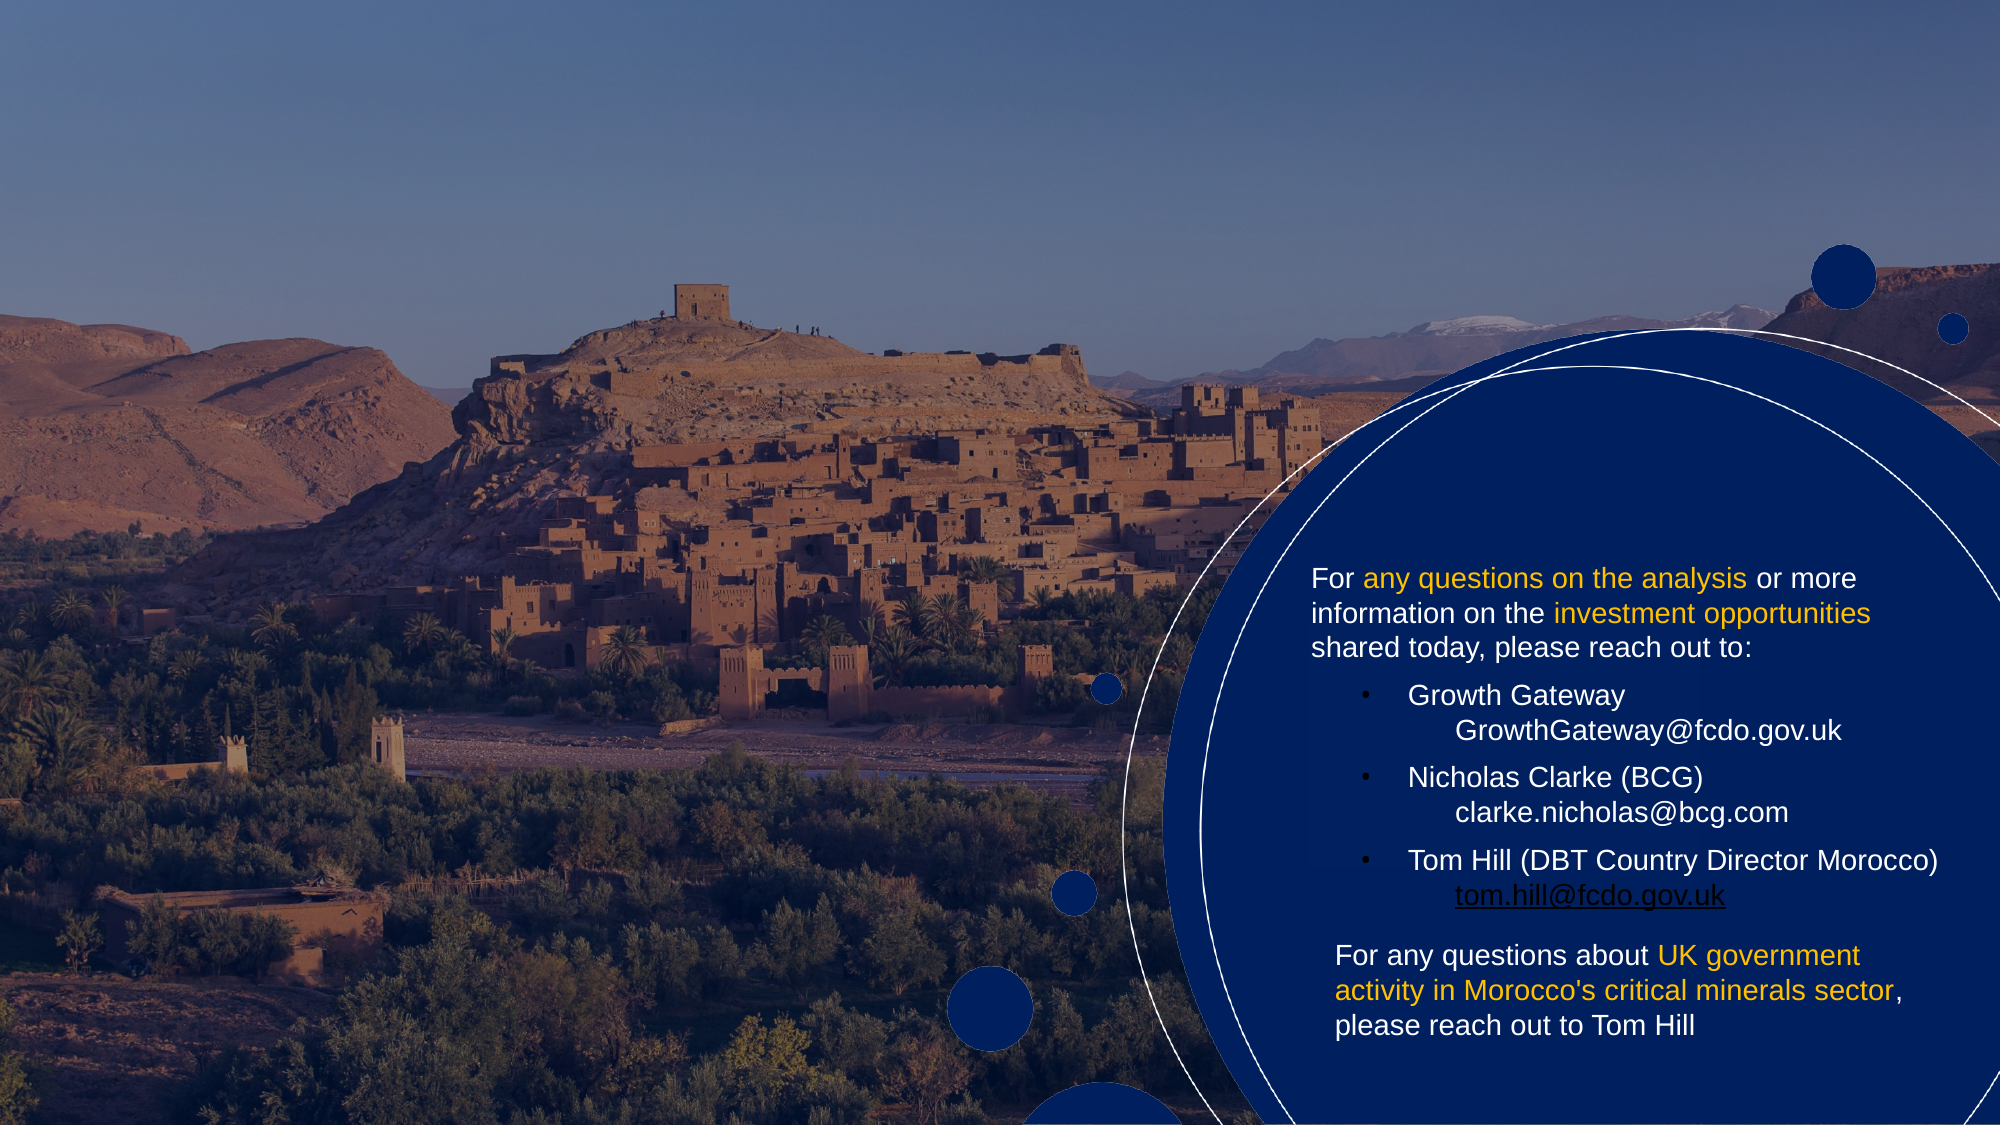

For any questions on the analysis or more information on the investment opportunities shared today, please reach out to:
Growth Gateway GrowthGateway@fcdo.gov.uk
Nicholas Clarke (BCG) clarke.nicholas@bcg.com
Tom Hill (DBT Country Director Morocco) tom.hill@fcdo.gov.uk
For any questions about UK government activity in Morocco's critical minerals sector, please reach out to Tom Hill